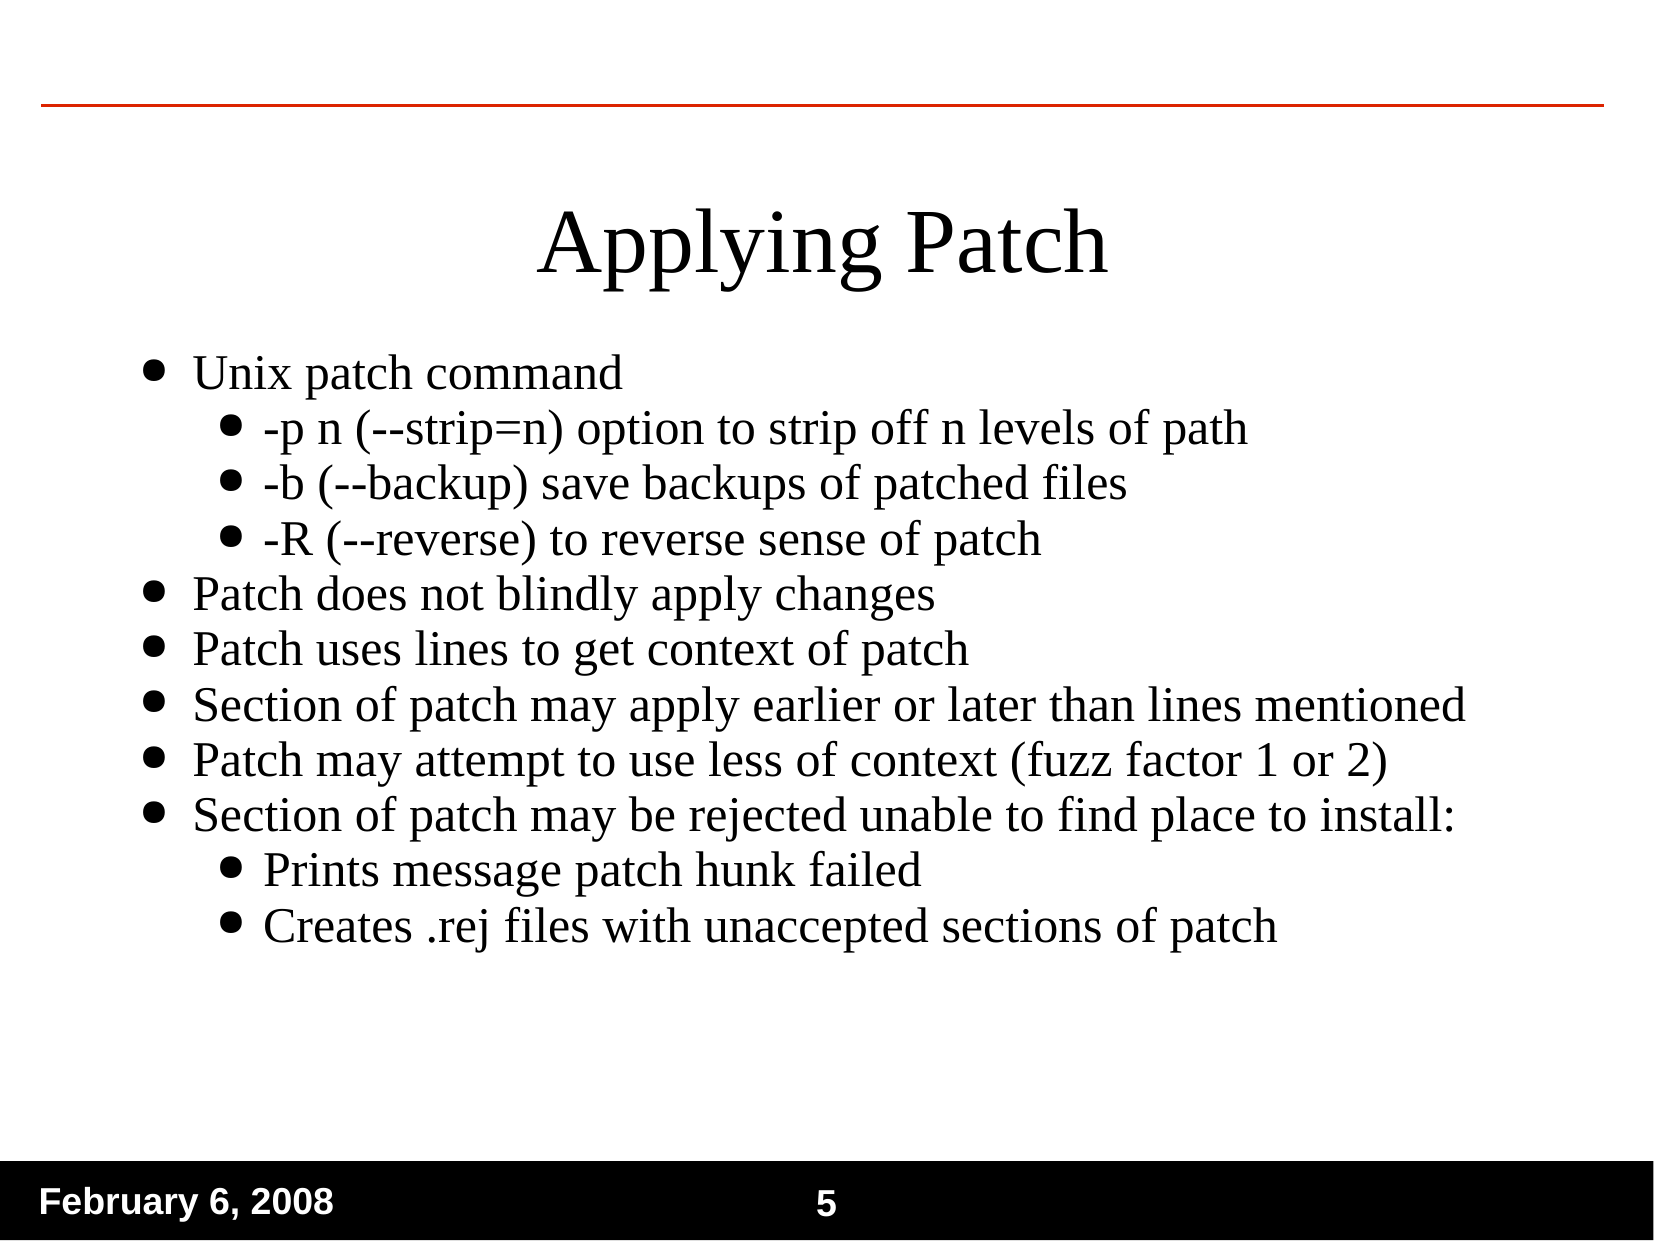

# Applying Patch
Unix patch command
-p n (--strip=n) option to strip off n levels of path
-b (--backup) save backups of patched files
-R (--reverse) to reverse sense of patch
Patch does not blindly apply changes
Patch uses lines to get context of patch
Section of patch may apply earlier or later than lines mentioned
Patch may attempt to use less of context (fuzz factor 1 or 2)
Section of patch may be rejected unable to find place to install:
Prints message patch hunk failed
Creates .rej files with unaccepted sections of patch